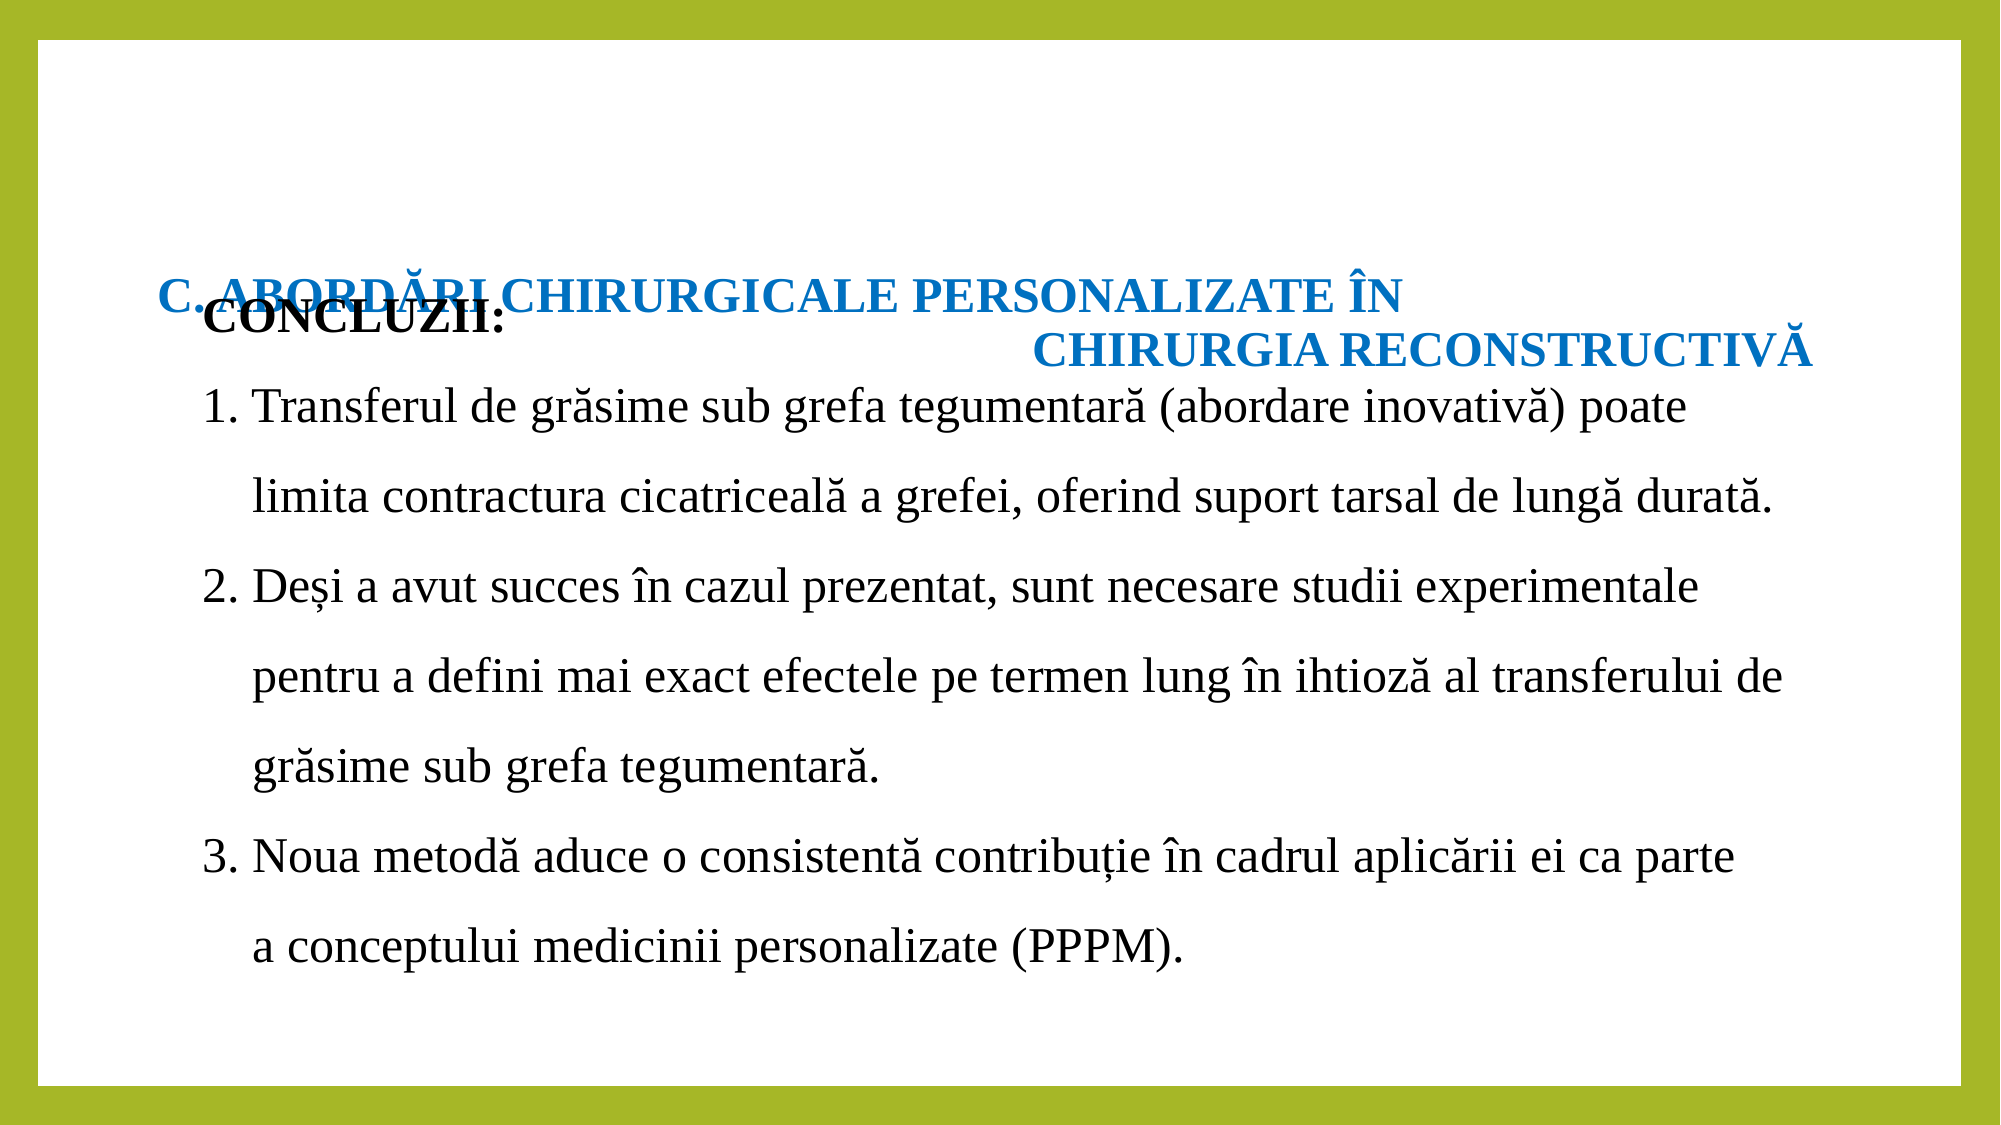

# C. ABORDĂRI CHIRURGICALE PERSONALIZATE ÎN CHIRURGIA RECONSTRUCTIVĂ
CONCLUZII:
1. Transferul de grăsime sub grefa tegumentară (abordare inovativă) poate
 limita contractura cicatriceală a grefei, oferind suport tarsal de lungă durată.
2. Deși a avut succes în cazul prezentat, sunt necesare studii experimentale
 pentru a defini mai exact efectele pe termen lung în ihtioză al transferului de
 grăsime sub grefa tegumentară.
3. Noua metodă aduce o consistentă contribuție în cadrul aplicării ei ca parte
 a conceptului medicinii personalizate (PPPM).